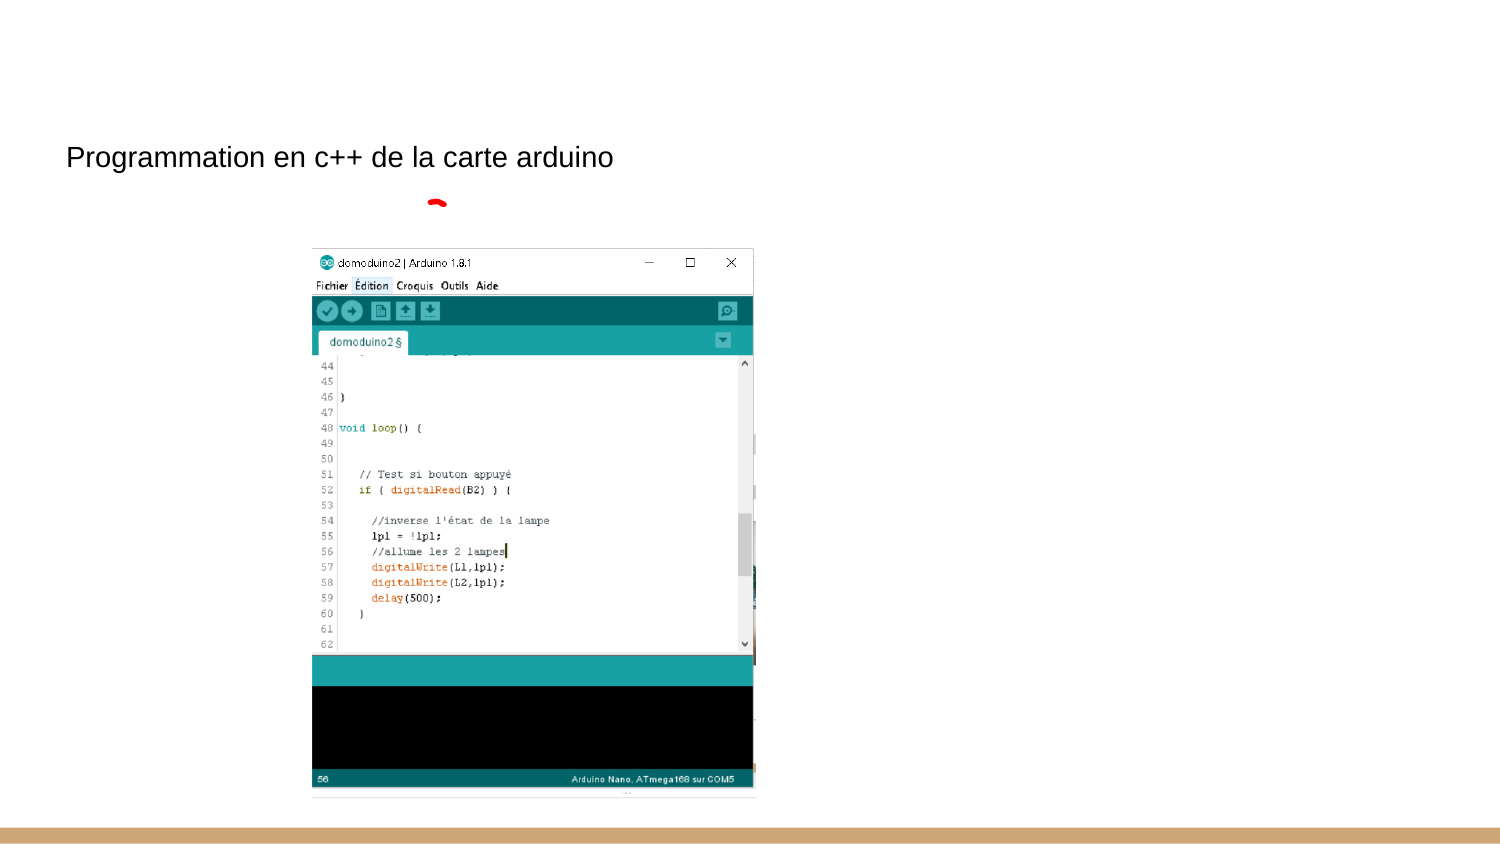

# Programmation en c++ de la carte arduino